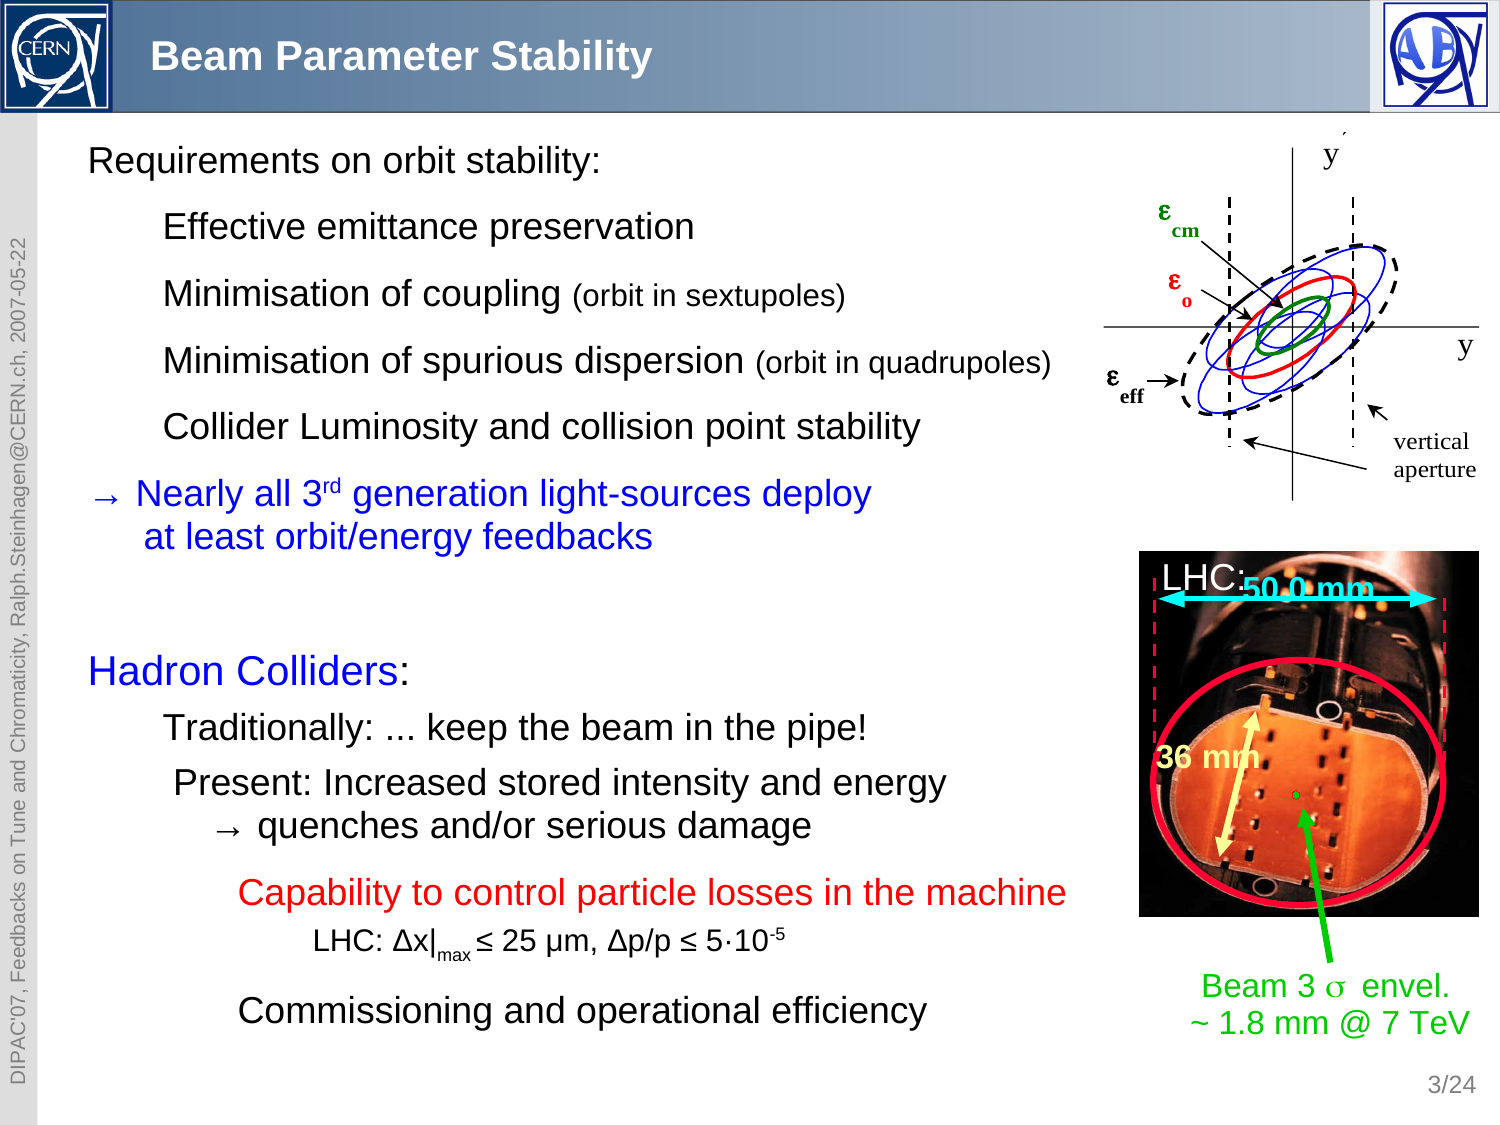

# Beam Parameter Stability
Requirements on orbit stability:
Effective emittance preservation
Minimisation of coupling (orbit in sextupoles)
Minimisation of spurious dispersion (orbit in quadrupoles)
Collider Luminosity and collision point stability
→ Nearly all 3rd generation light-sources deploy				 at least orbit/energy feedbacks
Hadron Colliders:
Traditionally: ... keep the beam in the pipe!
 Present: Increased stored intensity and energy 				→ quenches and/or serious damage
Capability to control particle losses in the machine
LHC: Δx|max ≤ 25 μm, Δp/p ≤ 5·10-5
Commissioning and operational efficiency
LHC:
 50.0 mm
L.Farvacque, ESRF
36 mm
Beam 3 envel.
 ~ 1.8 mm @ 7 TeV